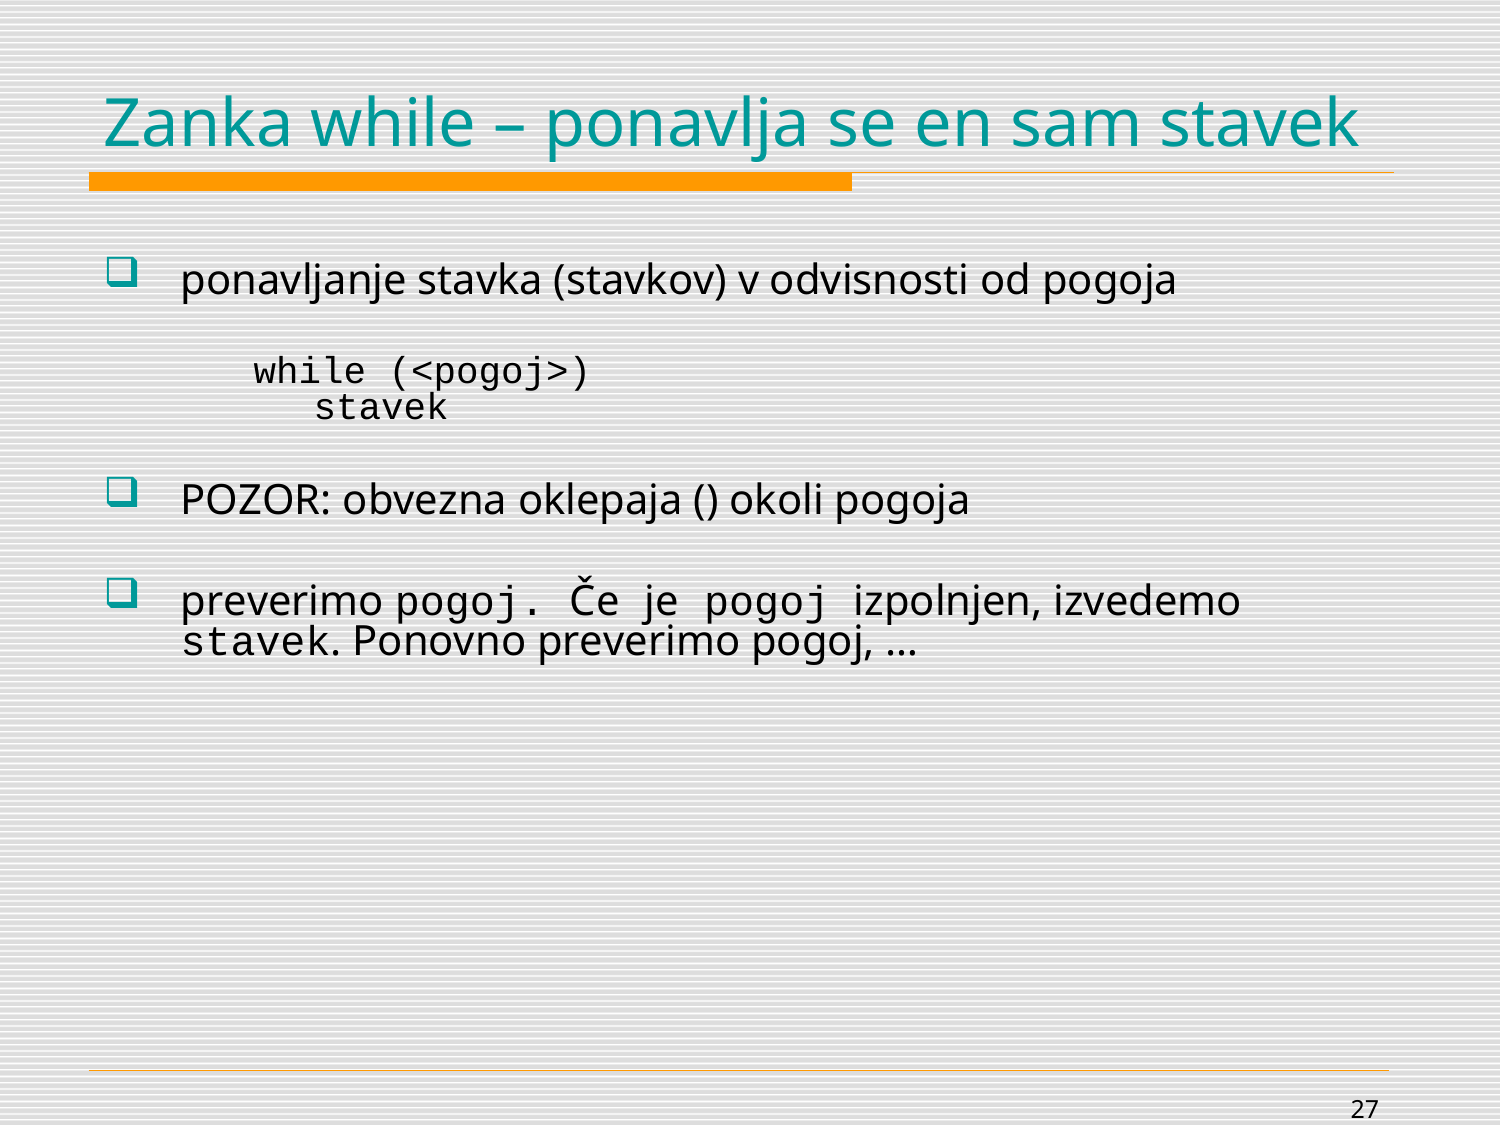

# Zanka while – ponavlja se en sam stavek
ponavljanje stavka (stavkov) v odvisnosti od pogoja
while (<pogoj>)
 stavek
POZOR: obvezna oklepaja () okoli pogoja
preverimo pogoj. Če je pogoj izpolnjen, izvedemo stavek. Ponovno preverimo pogoj, …